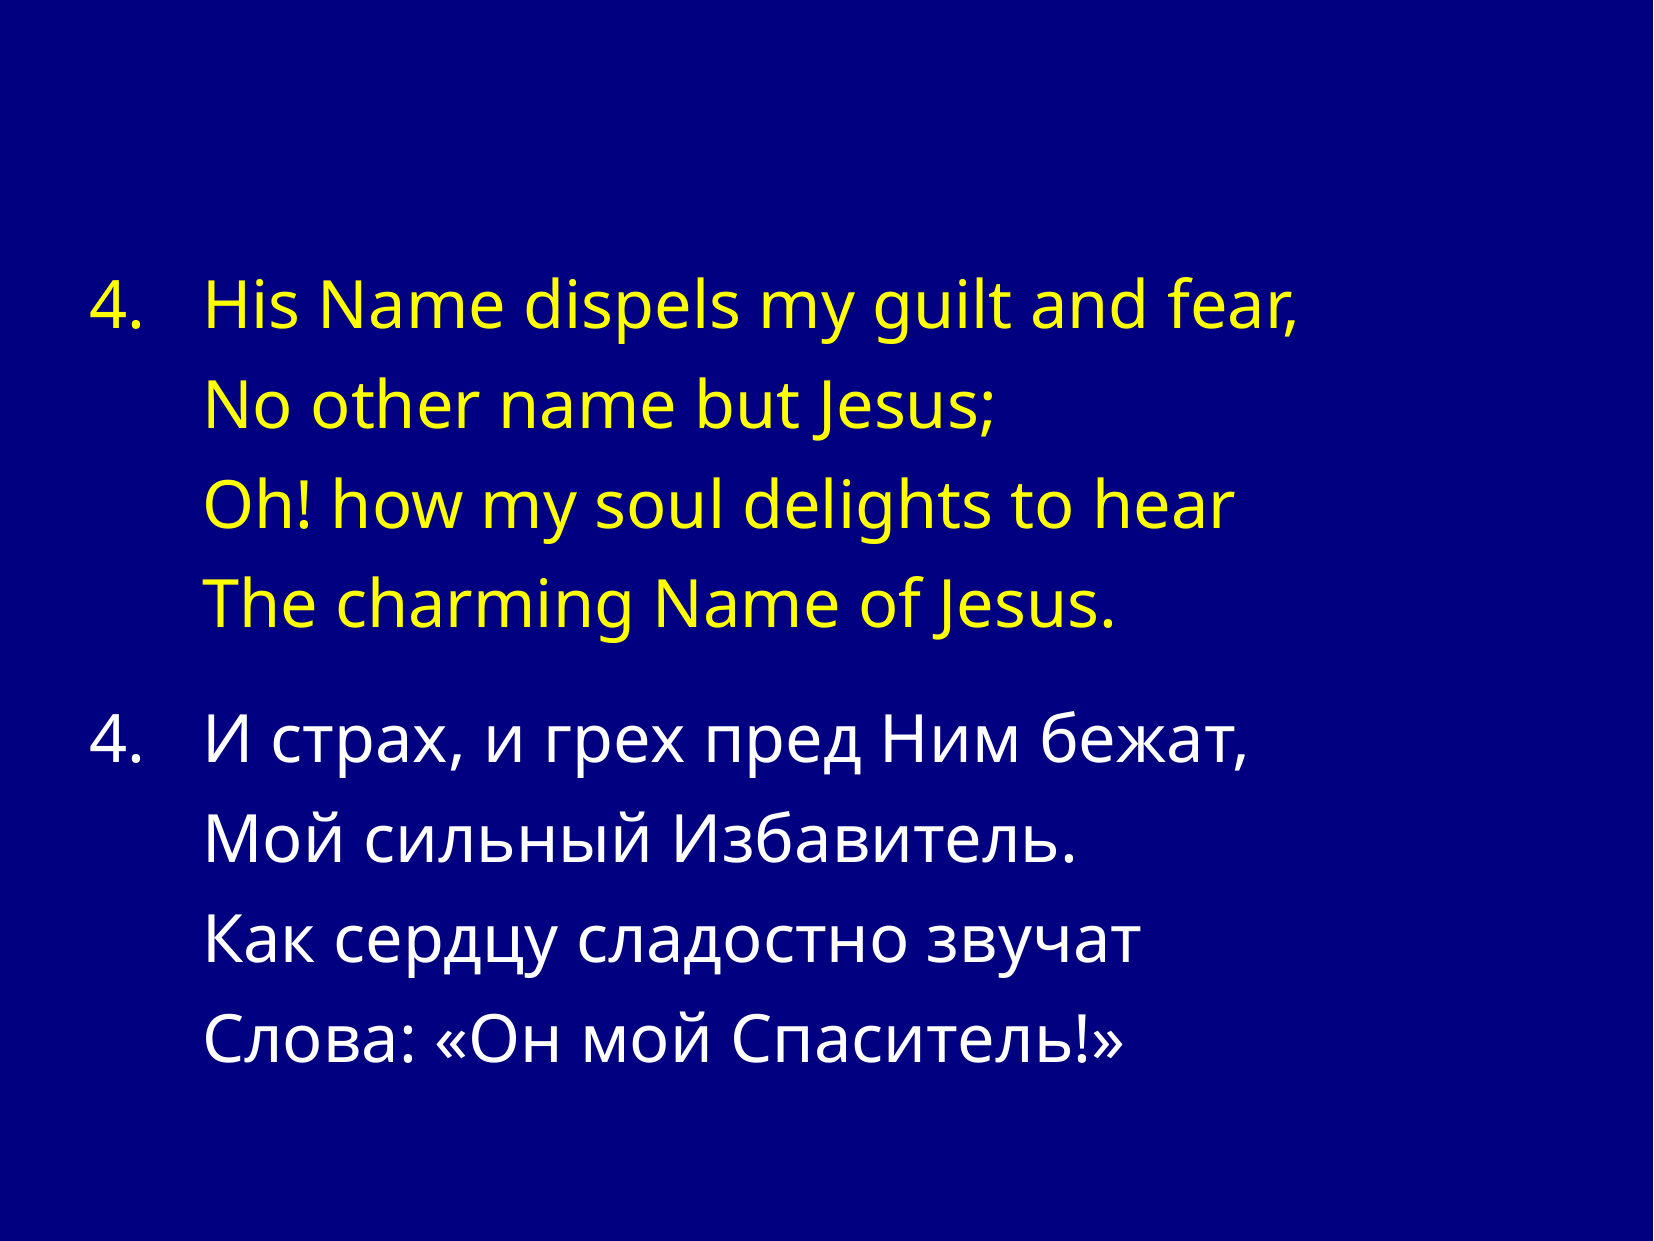

4.	His Name dispels my guilt and fear,
	No other name but Jesus;
	Oh! how my soul delights to hear
	The charming Name of Jesus.
4.	И страх, и грех пред Ним бежат,
	Мой сильный Избавитель.
	Как сердцу сладостно звучат
	Слова: «Он мой Спаситель!»